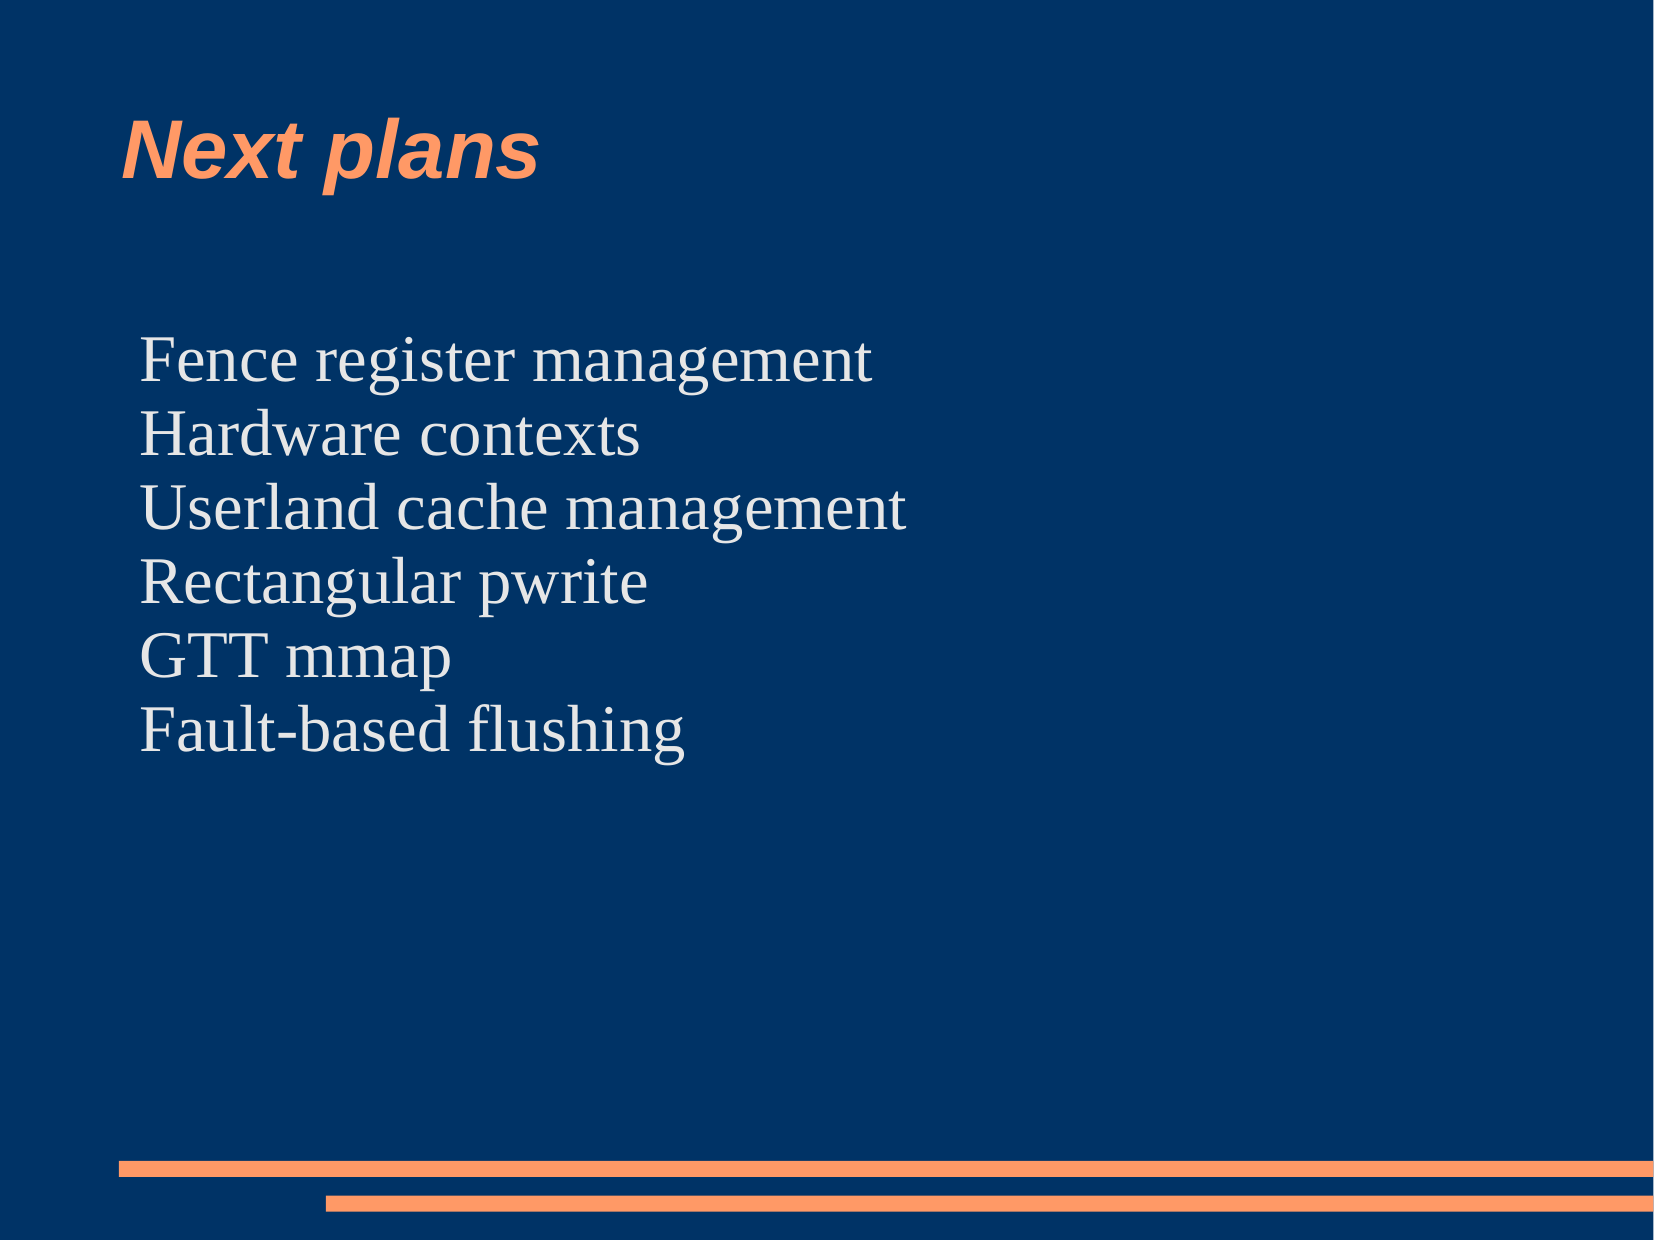

# Next plans
Fence register management
Hardware contexts
Userland cache management
Rectangular pwrite
GTT mmap
Fault-based flushing